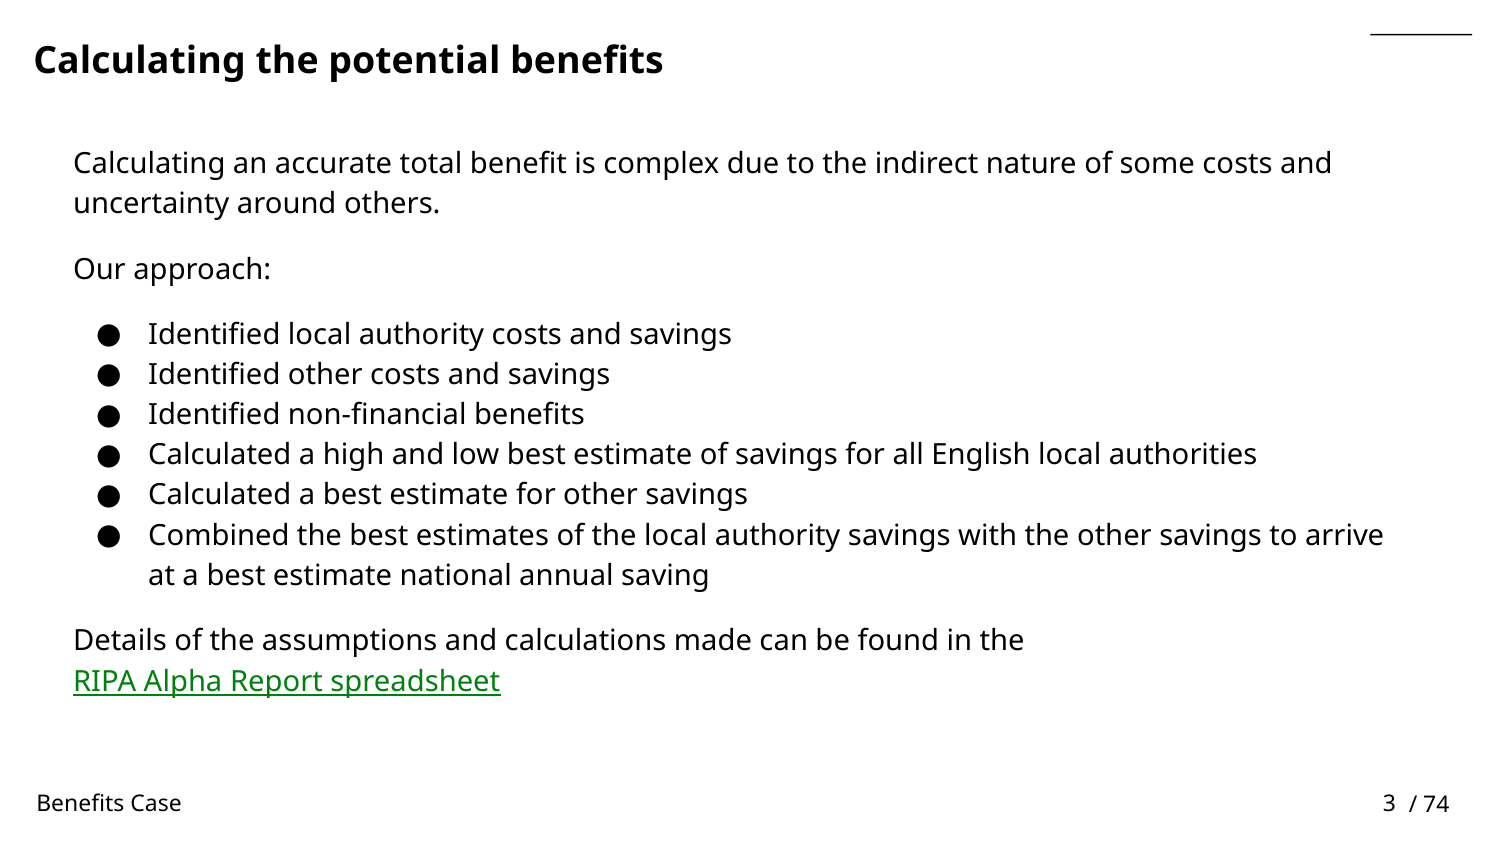

Calculating the potential benefits
Calculating an accurate total benefit is complex due to the indirect nature of some costs and uncertainty around others.
Our approach:
Identified local authority costs and savings
Identified other costs and savings
Identified non-financial benefits
Calculated a high and low best estimate of savings for all English local authorities
Calculated a best estimate for other savings
Combined the best estimates of the local authority savings with the other savings to arrive at a best estimate national annual saving
Details of the assumptions and calculations made can be found in the RIPA Alpha Report spreadsheet
# Benefits Case